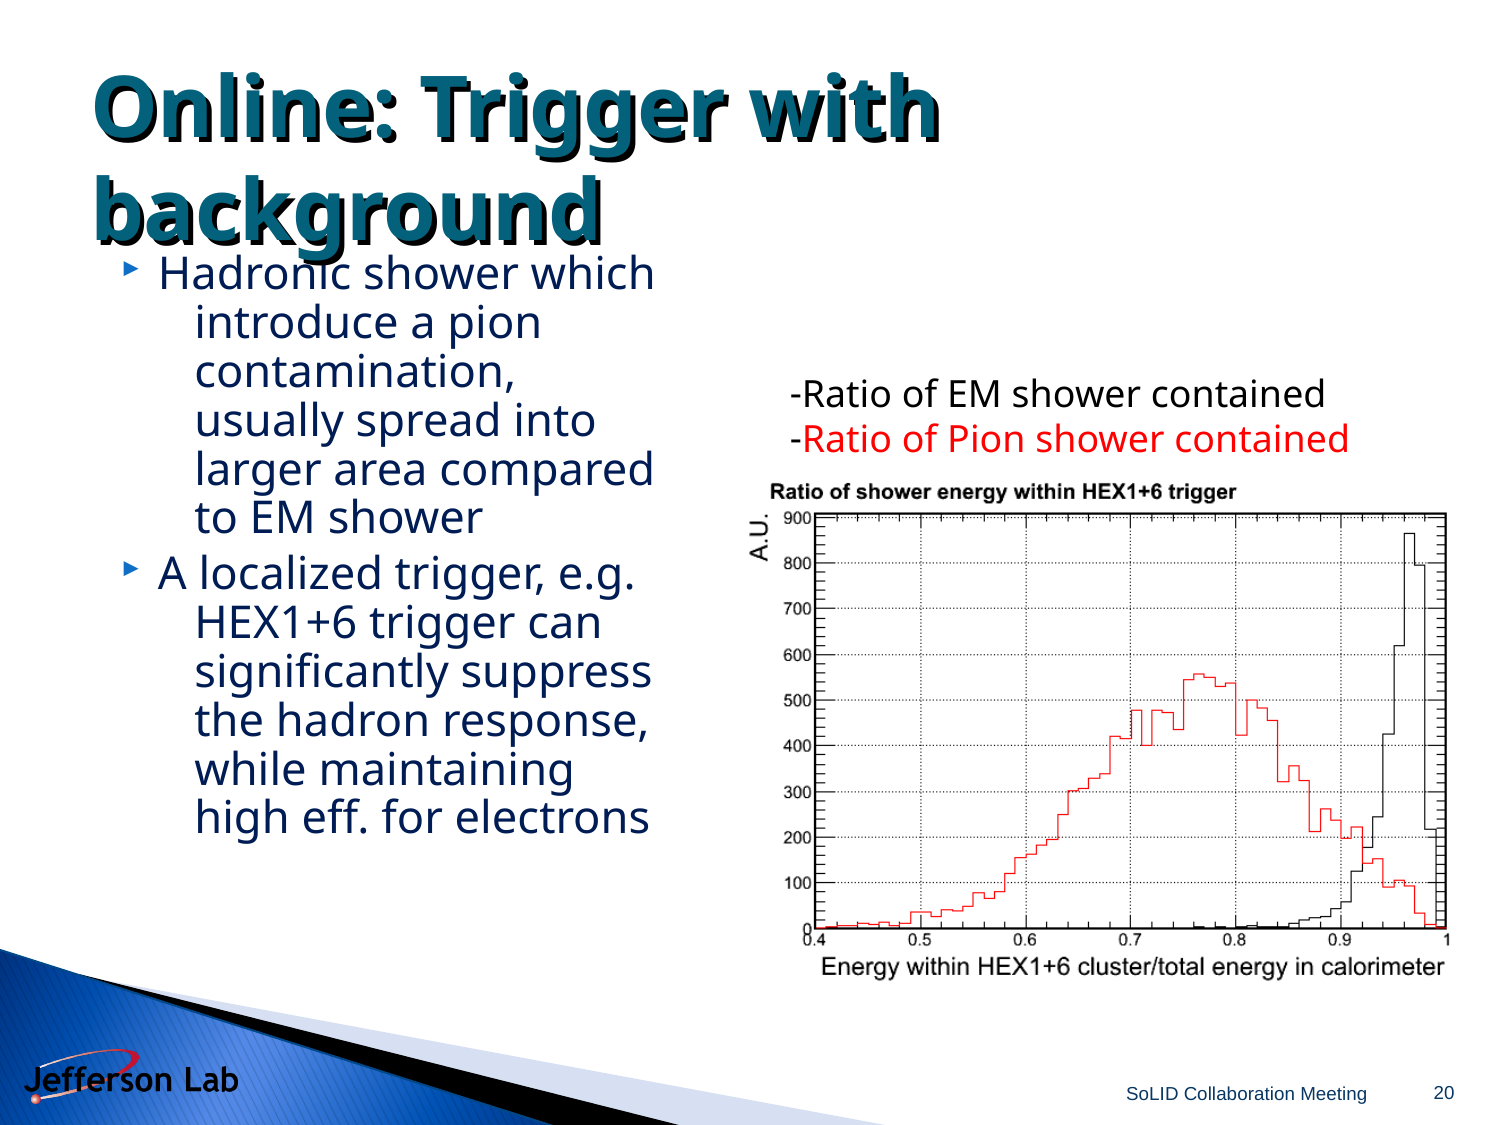

Online: Trigger with background
# Hadronic shower which introduce a pion contamination, usually spread into larger area compared to EM shower
A localized trigger, e.g. HEX1+6 trigger can significantly suppress the hadron response, while maintaining high eff. for electrons
Ratio of EM shower contained
Ratio of Pion shower contained
SoLID Collaboration Meeting
20